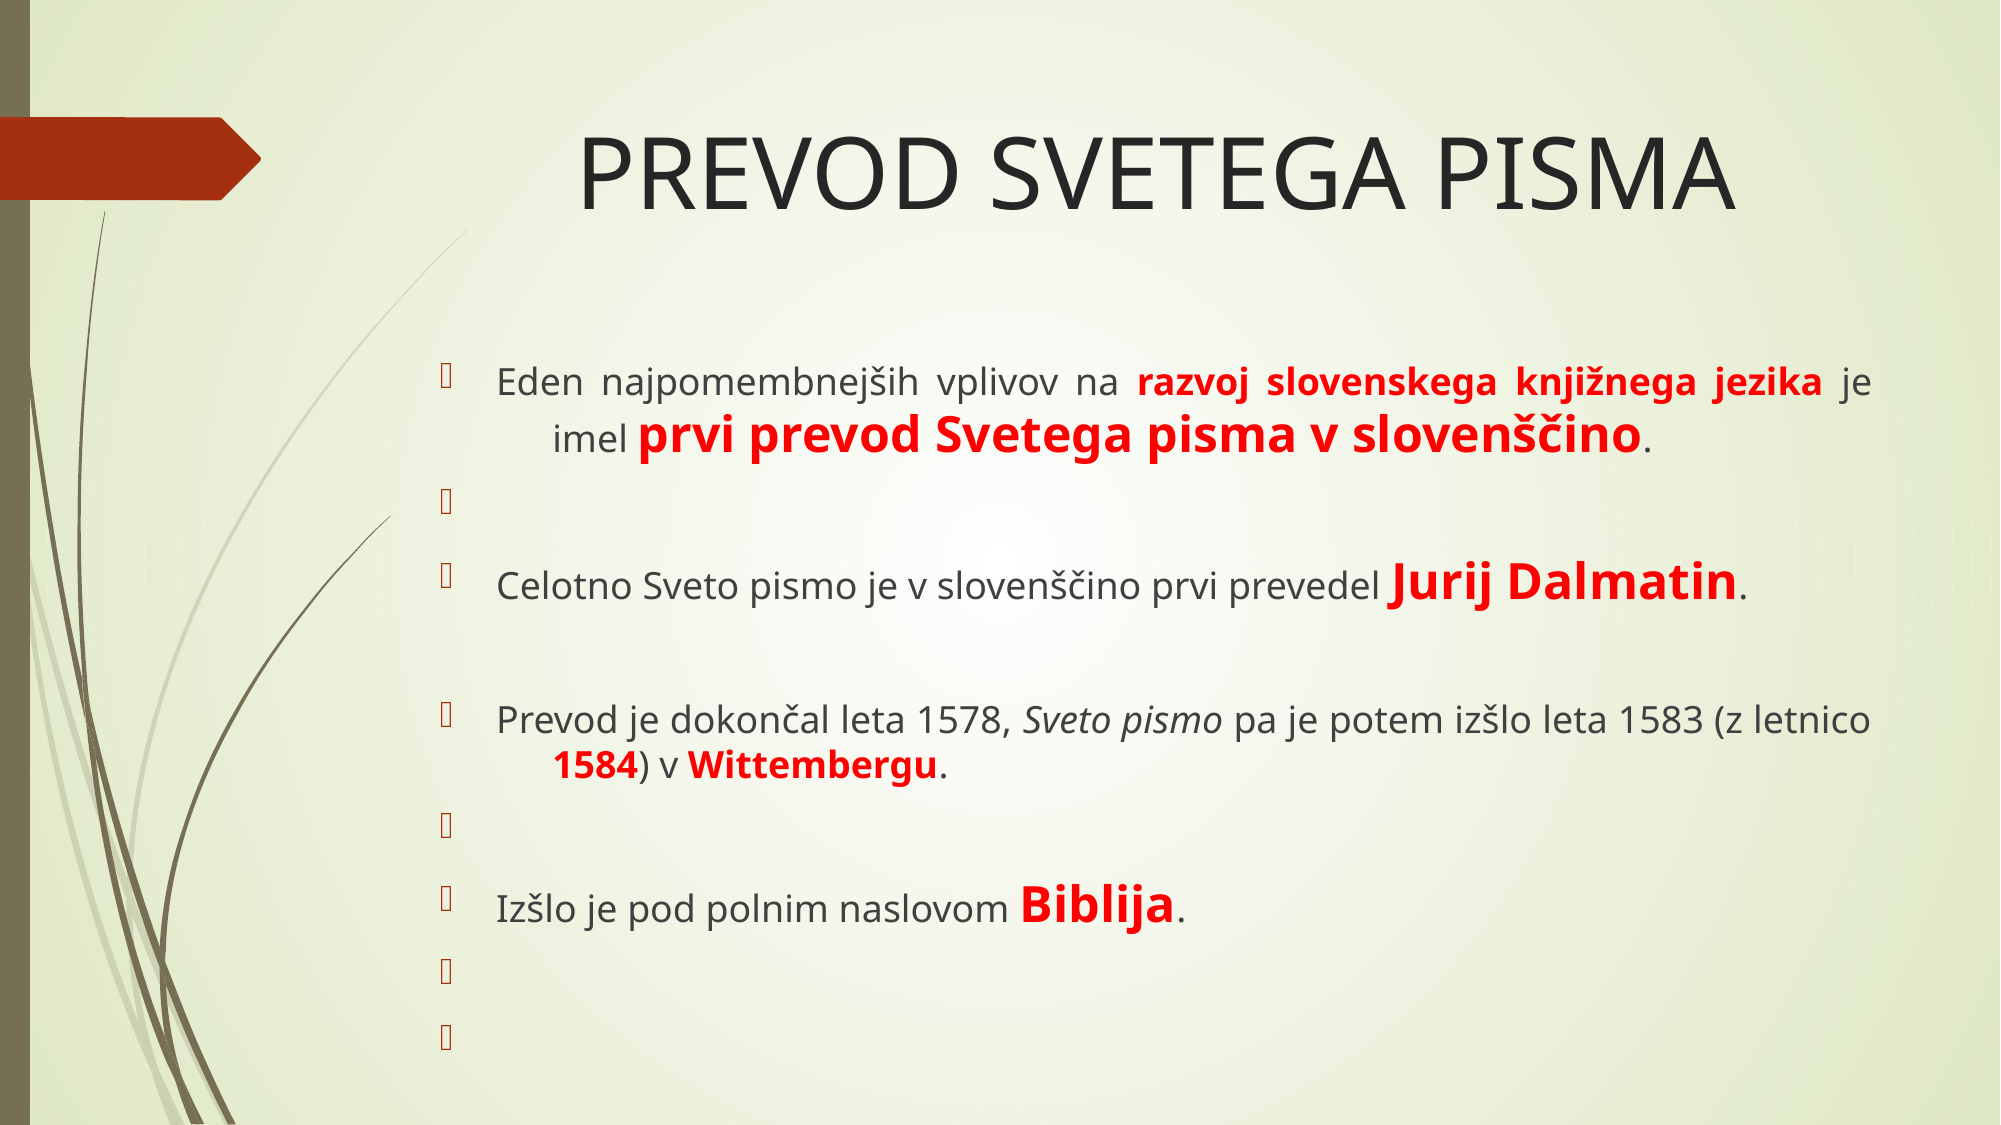

# PREVOD SVETEGA PISMA
Eden najpomembnejših vplivov na razvoj slovenskega knjižnega jezika je imel prvi prevod Svetega pisma v slovenščino.
Celotno Sveto pismo je v slovenščino prvi prevedel Jurij Dalmatin.
Prevod je dokončal leta 1578, Sveto pismo pa je potem izšlo leta 1583 (z letnico 1584) v Wittembergu.
Izšlo je pod polnim naslovom Biblija.